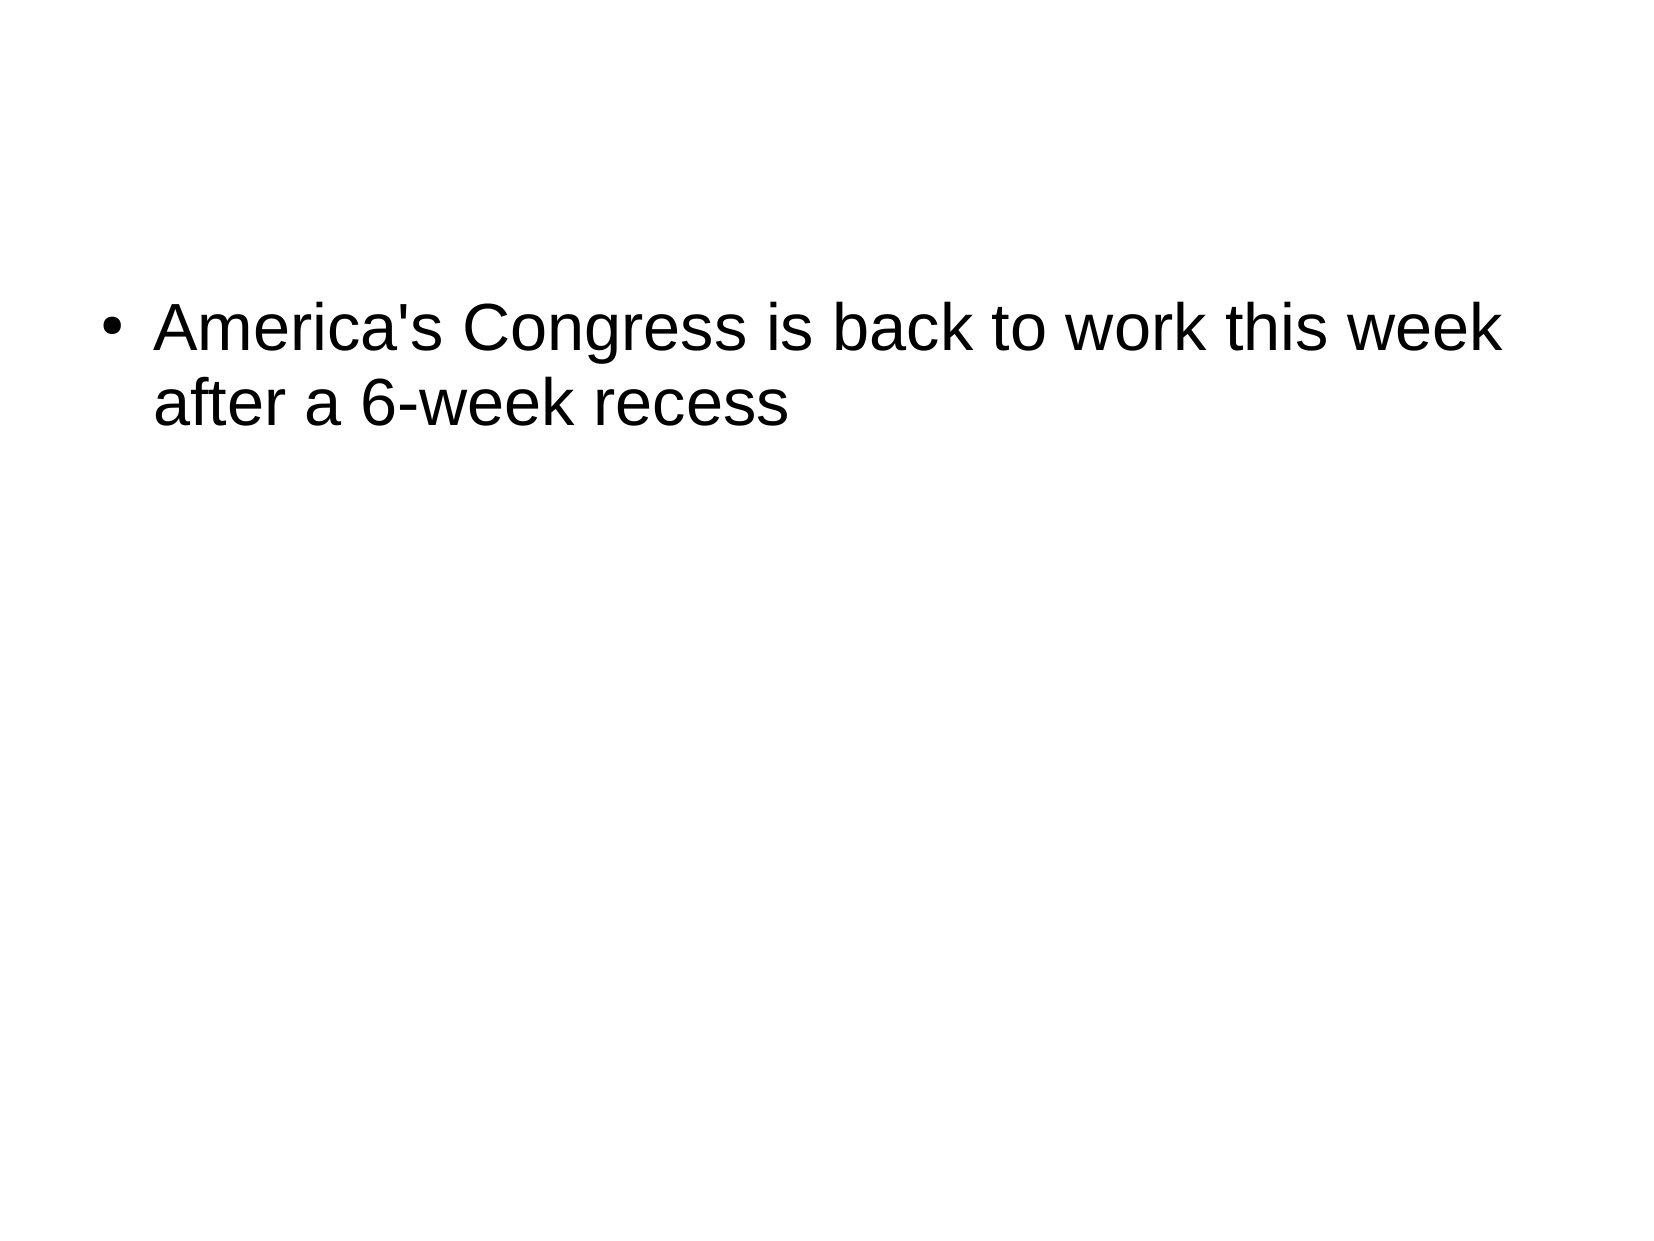

#
America's Congress is back to work this week after a 6-week recess